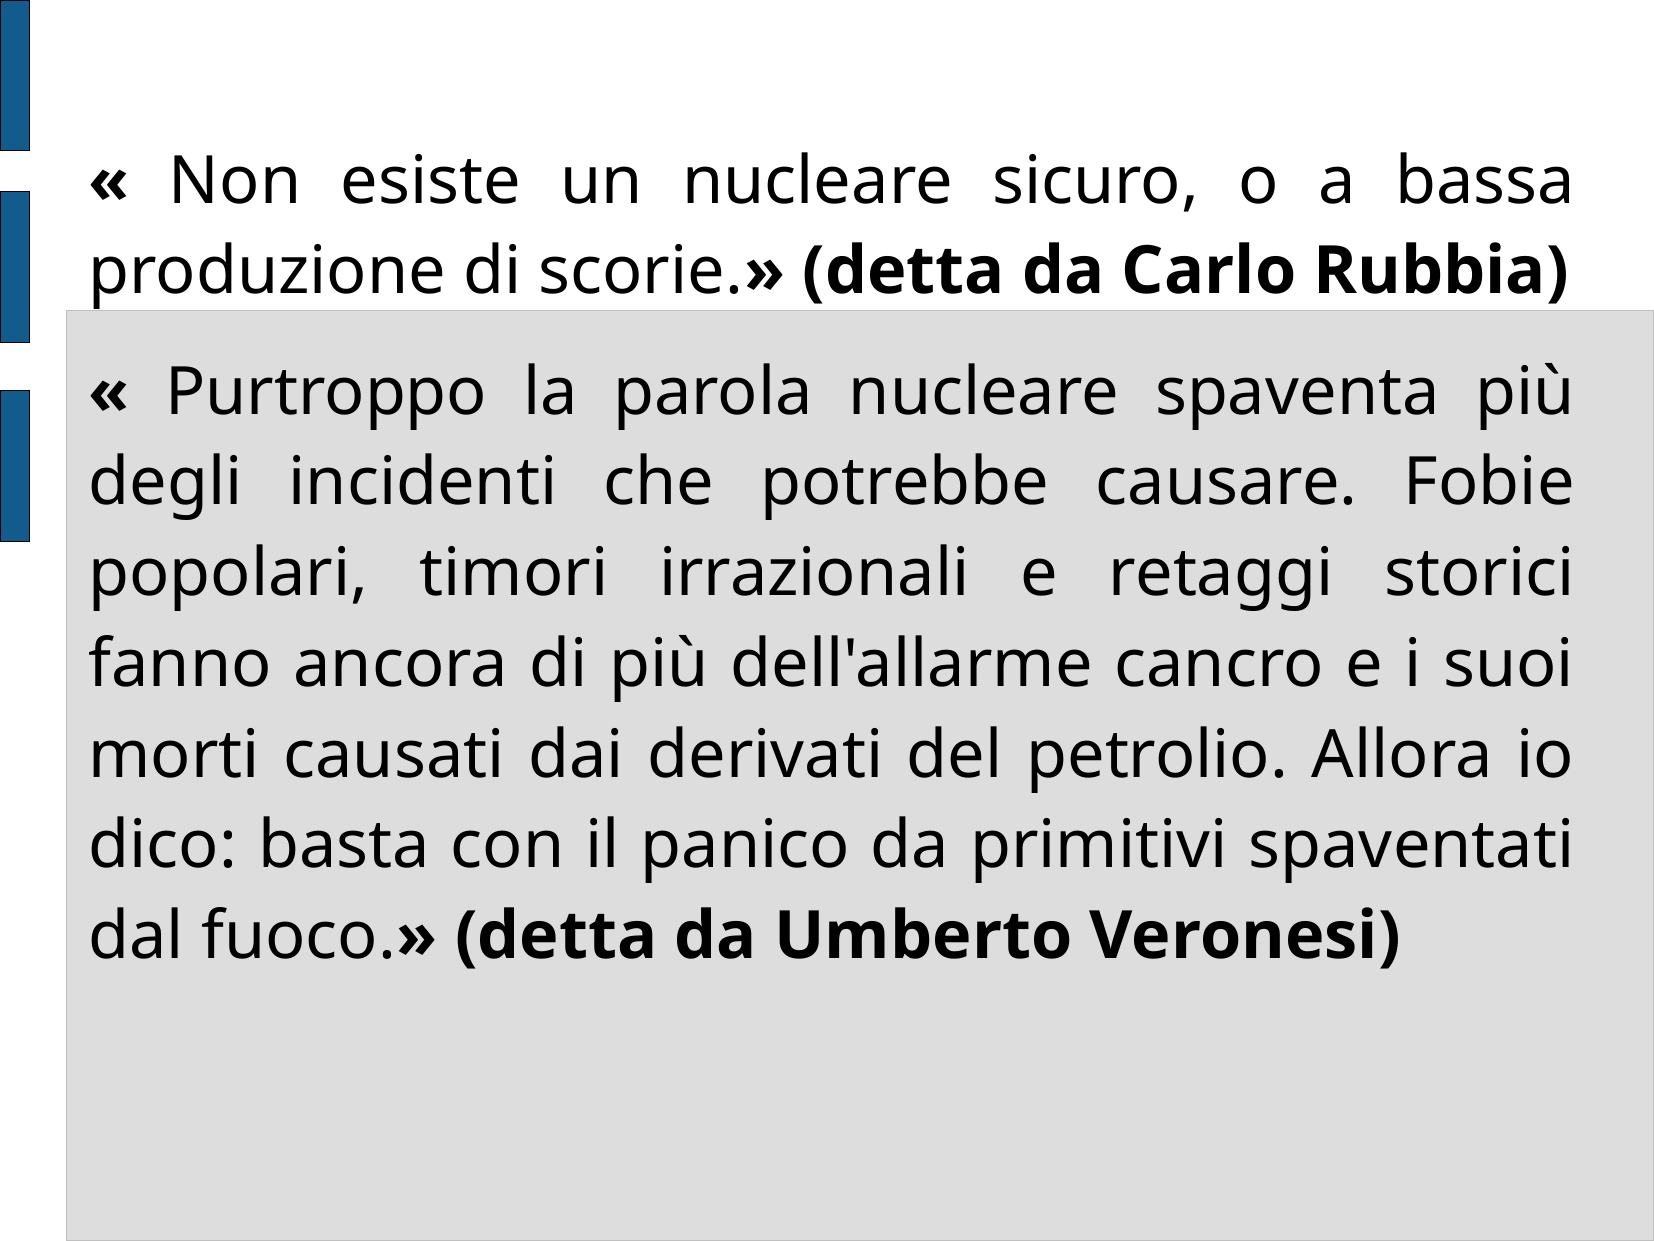

# « Non esiste un nucleare sicuro, o a bassa produzione di scorie.» (detta da Carlo Rubbia)
« Purtroppo la parola nucleare spaventa più degli incidenti che potrebbe causare. Fobie popolari, timori irrazionali e retaggi storici fanno ancora di più dell'allarme cancro e i suoi morti causati dai derivati del petrolio. Allora io dico: basta con il panico da primitivi spaventati dal fuoco.» (detta da Umberto Veronesi)